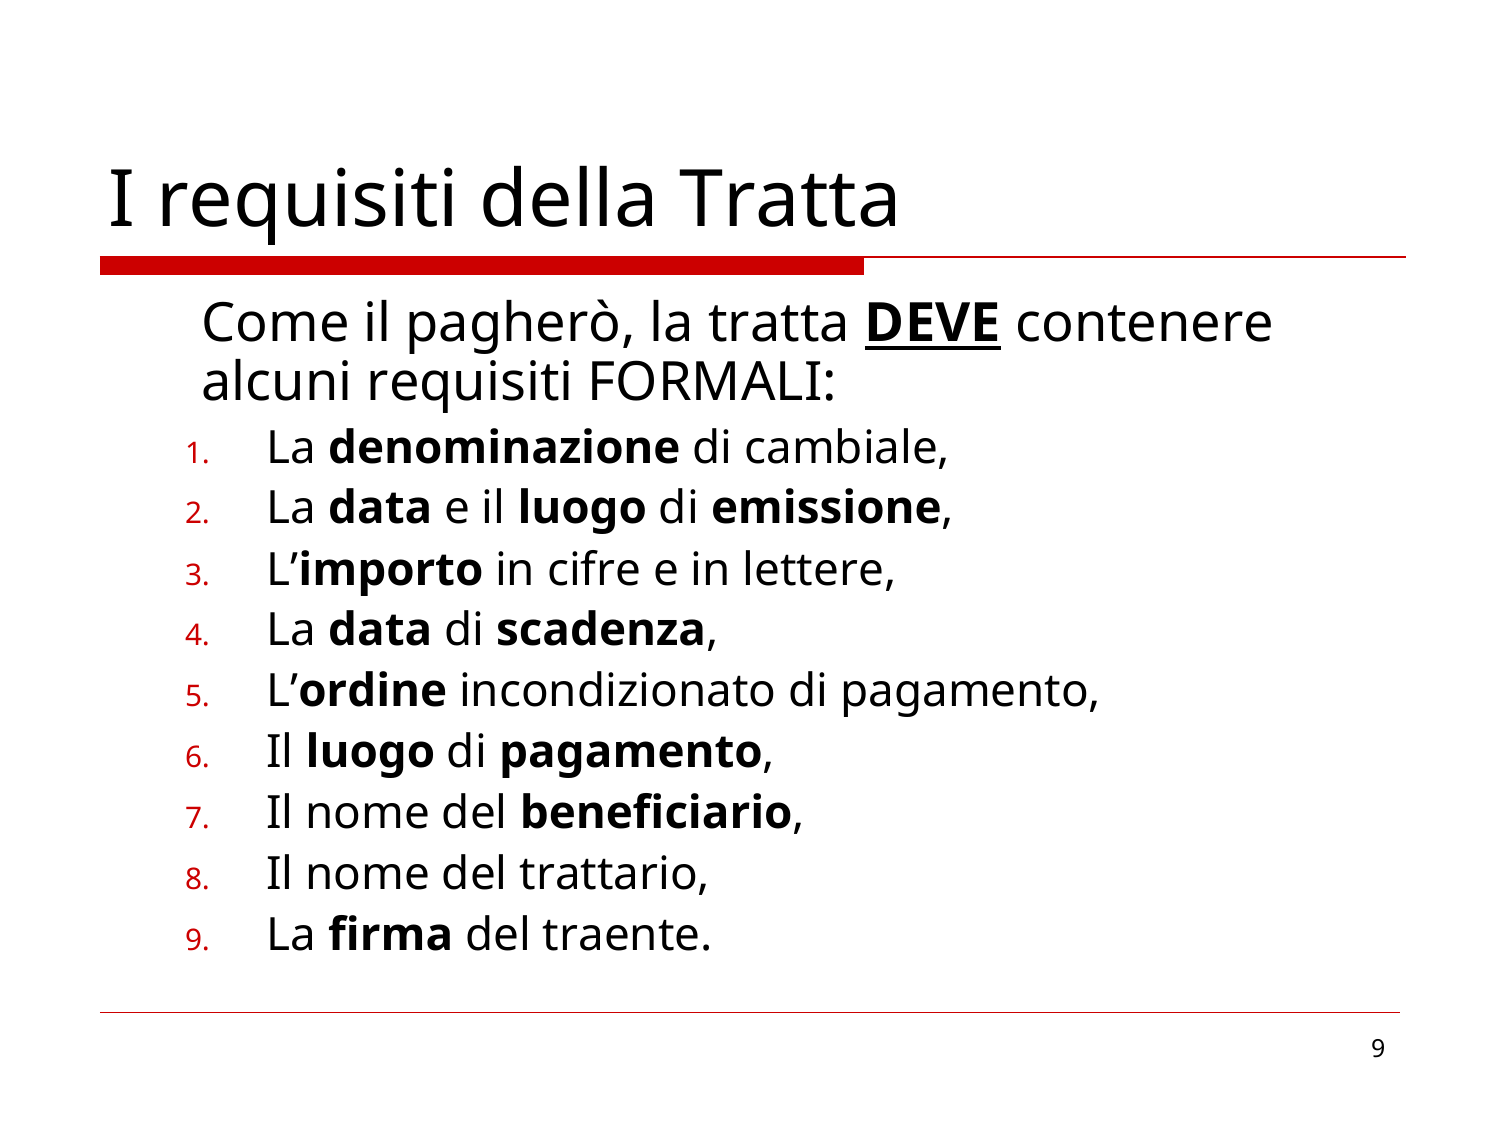

# I requisiti della Tratta
Come il pagherò, la tratta DEVE contenere alcuni requisiti FORMALI:
La denominazione di cambiale,
La data e il luogo di emissione,
L’importo in cifre e in lettere,
La data di scadenza,
L’ordine incondizionato di pagamento,
Il luogo di pagamento,
Il nome del beneficiario,
Il nome del trattario,
La firma del traente.
9